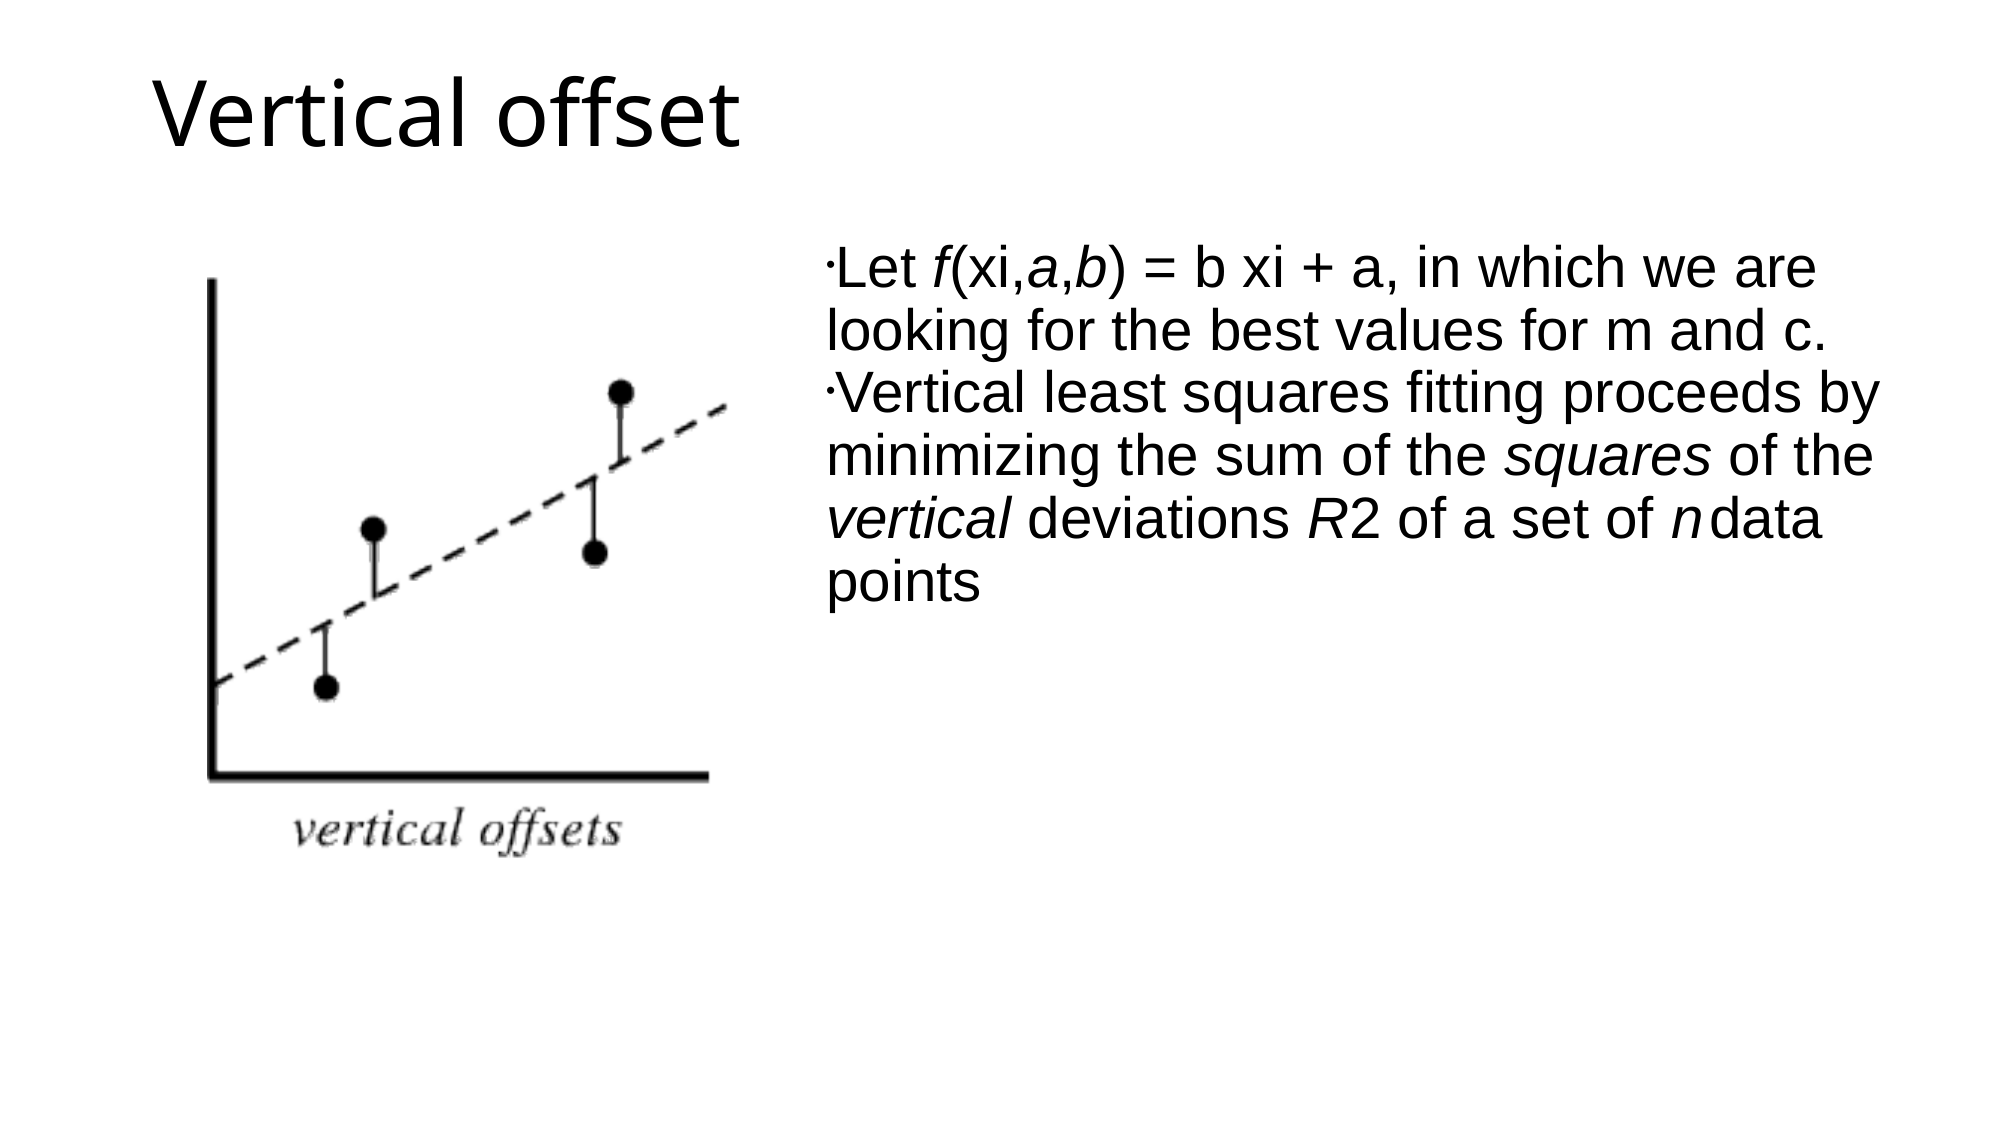

Vertical offset
Let f(xi,a,b) = b xi + a, in which we are looking for the best values for m and c.
Vertical least squares fitting proceeds by minimizing the sum of the squares of the vertical deviations R2 of a set of n data points